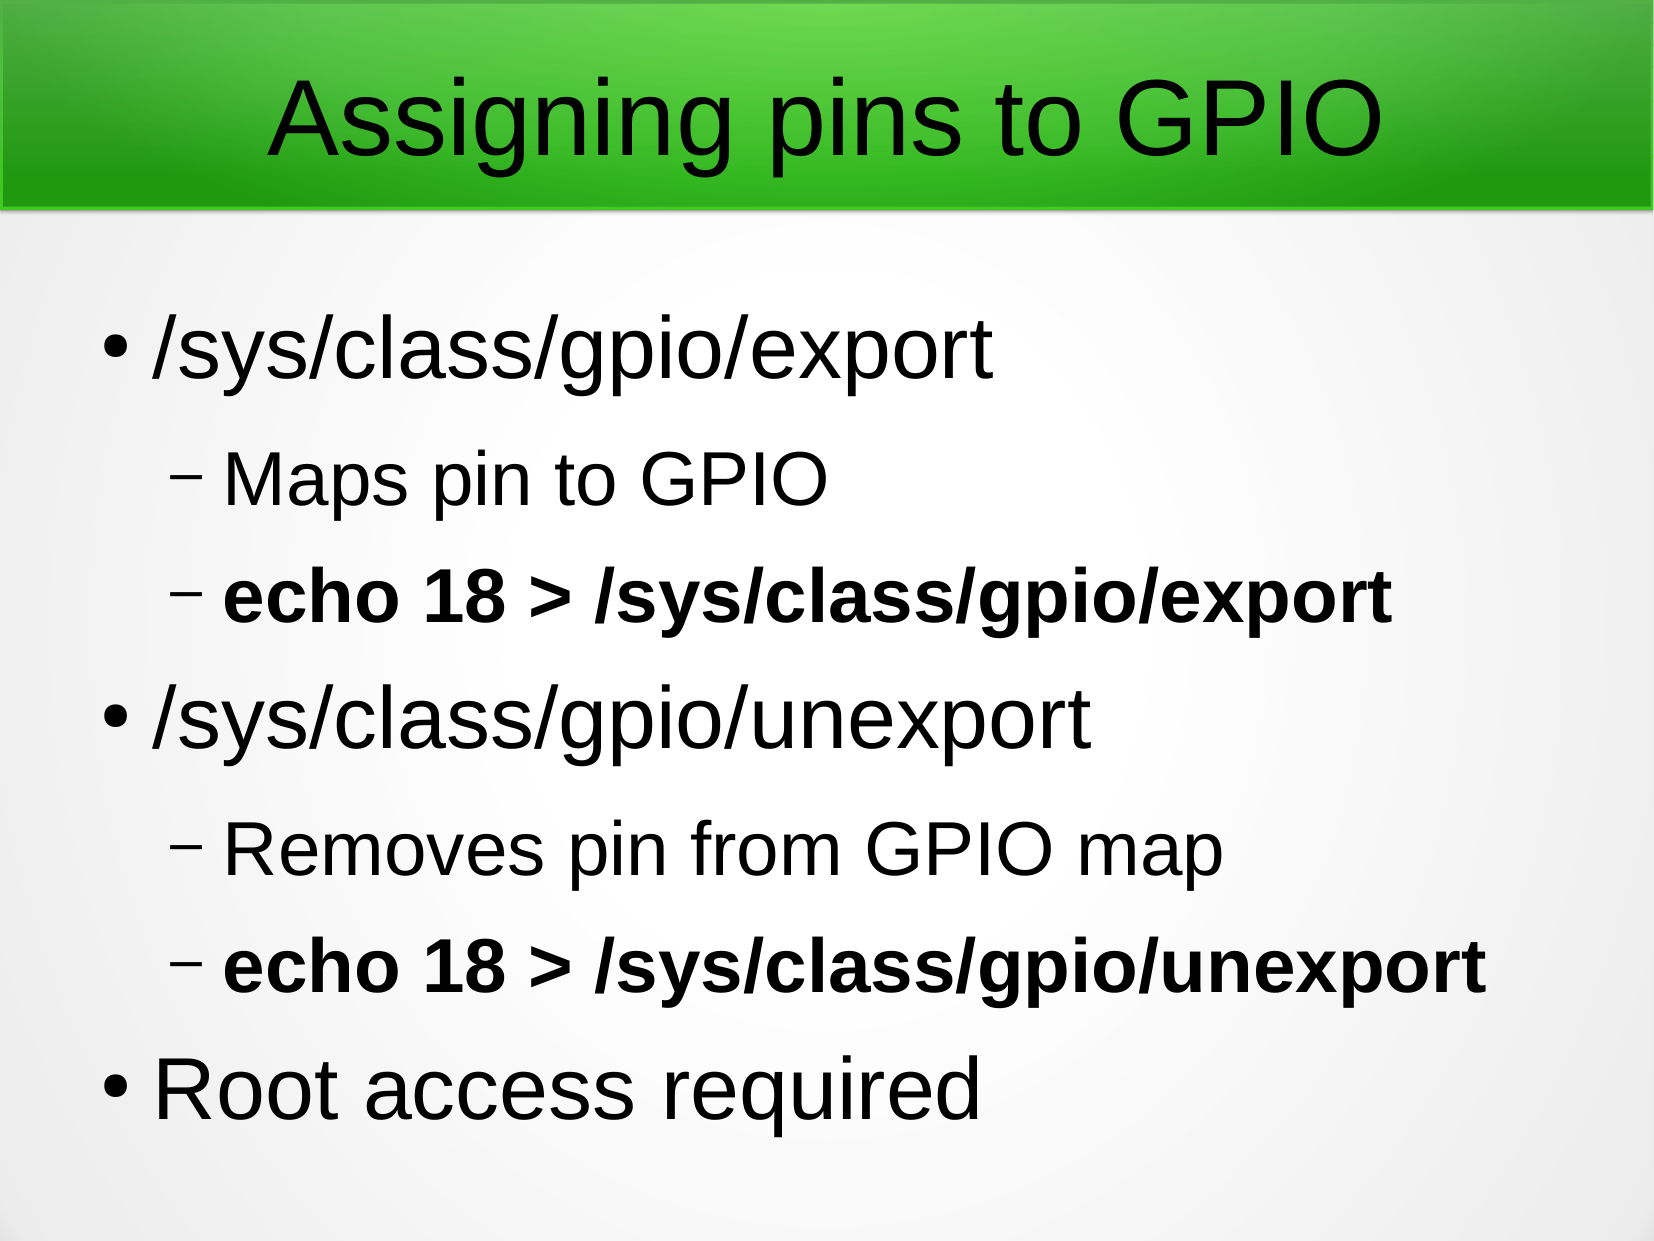

# Assigning pins to GPIO
/sys/class/gpio/export
Maps pin to GPIO
echo 18 > /sys/class/gpio/export
/sys/class/gpio/unexport
Removes pin from GPIO map
echo 18 > /sys/class/gpio/unexport
Root access required